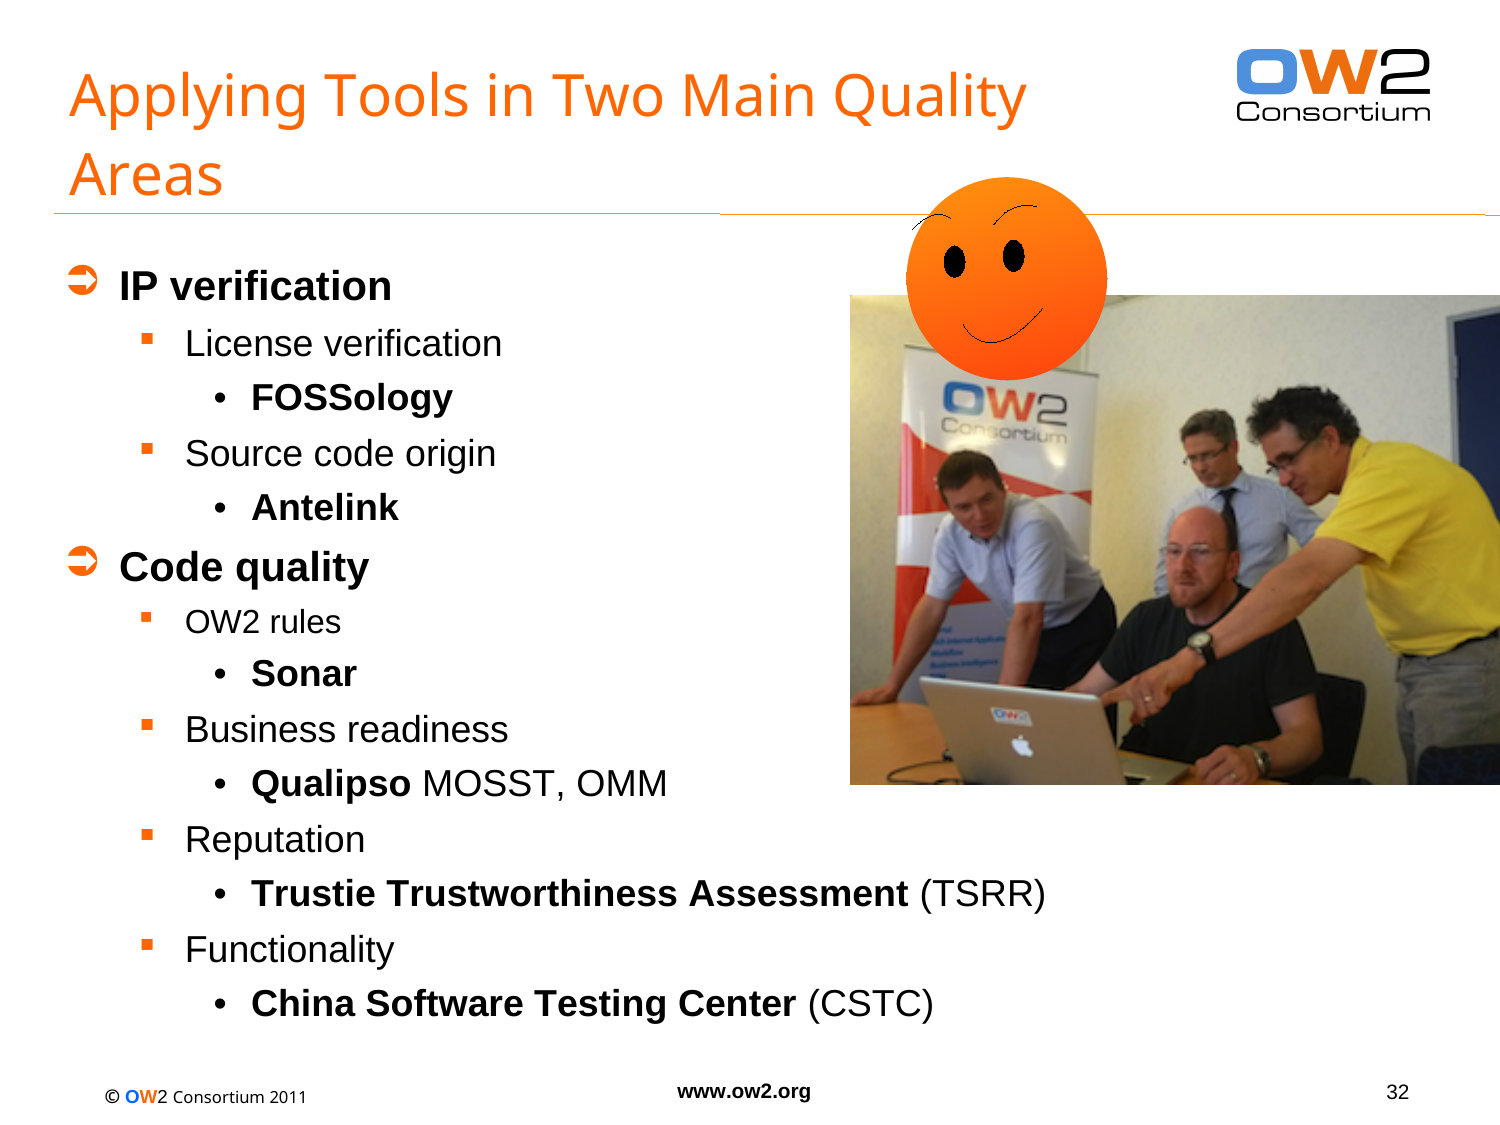

# Applying Tools in Two Main Quality Areas
IP verification
License verification
FOSSology
Source code origin
Antelink
Code quality
OW2 rules
Sonar
Business readiness
Qualipso MOSST, OMM
Reputation
Trustie Trustworthiness Assessment (TSRR)
Functionality
China Software Testing Center (CSTC)
32